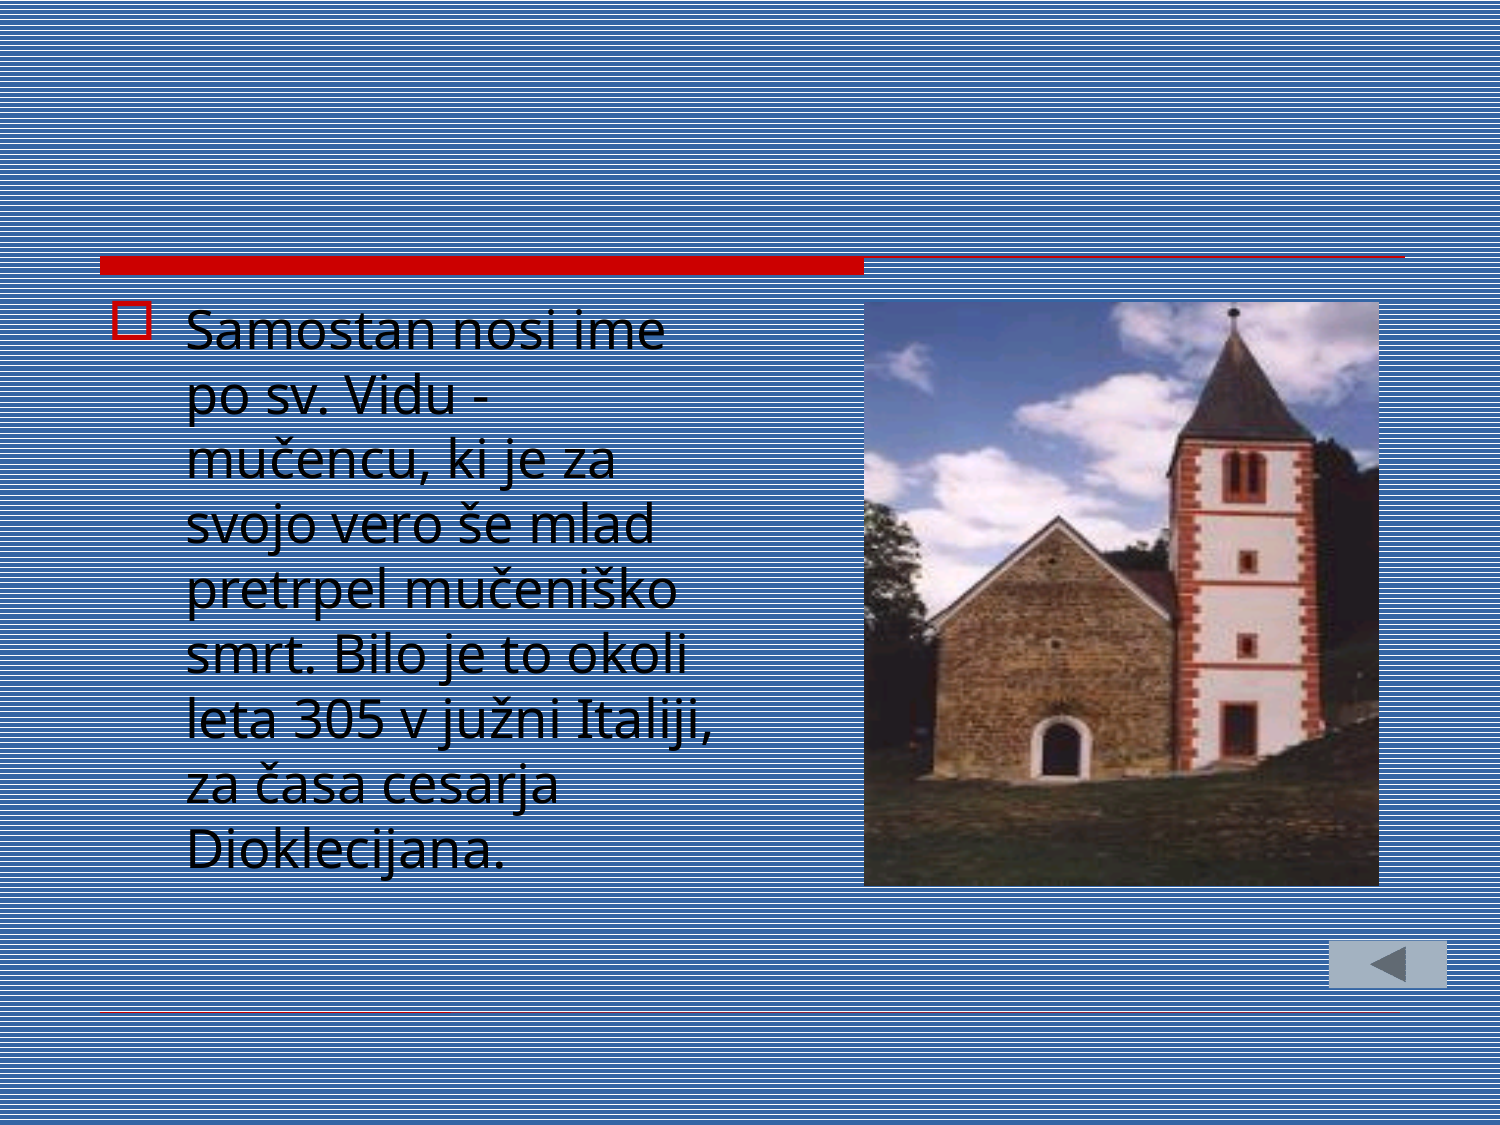

#
Samostan nosi ime po sv. Vidu - mučencu, ki je za svojo vero še mlad pretrpel mučeniško smrt. Bilo je to okoli leta 305 v južni Italiji, za časa cesarja Dioklecijana.